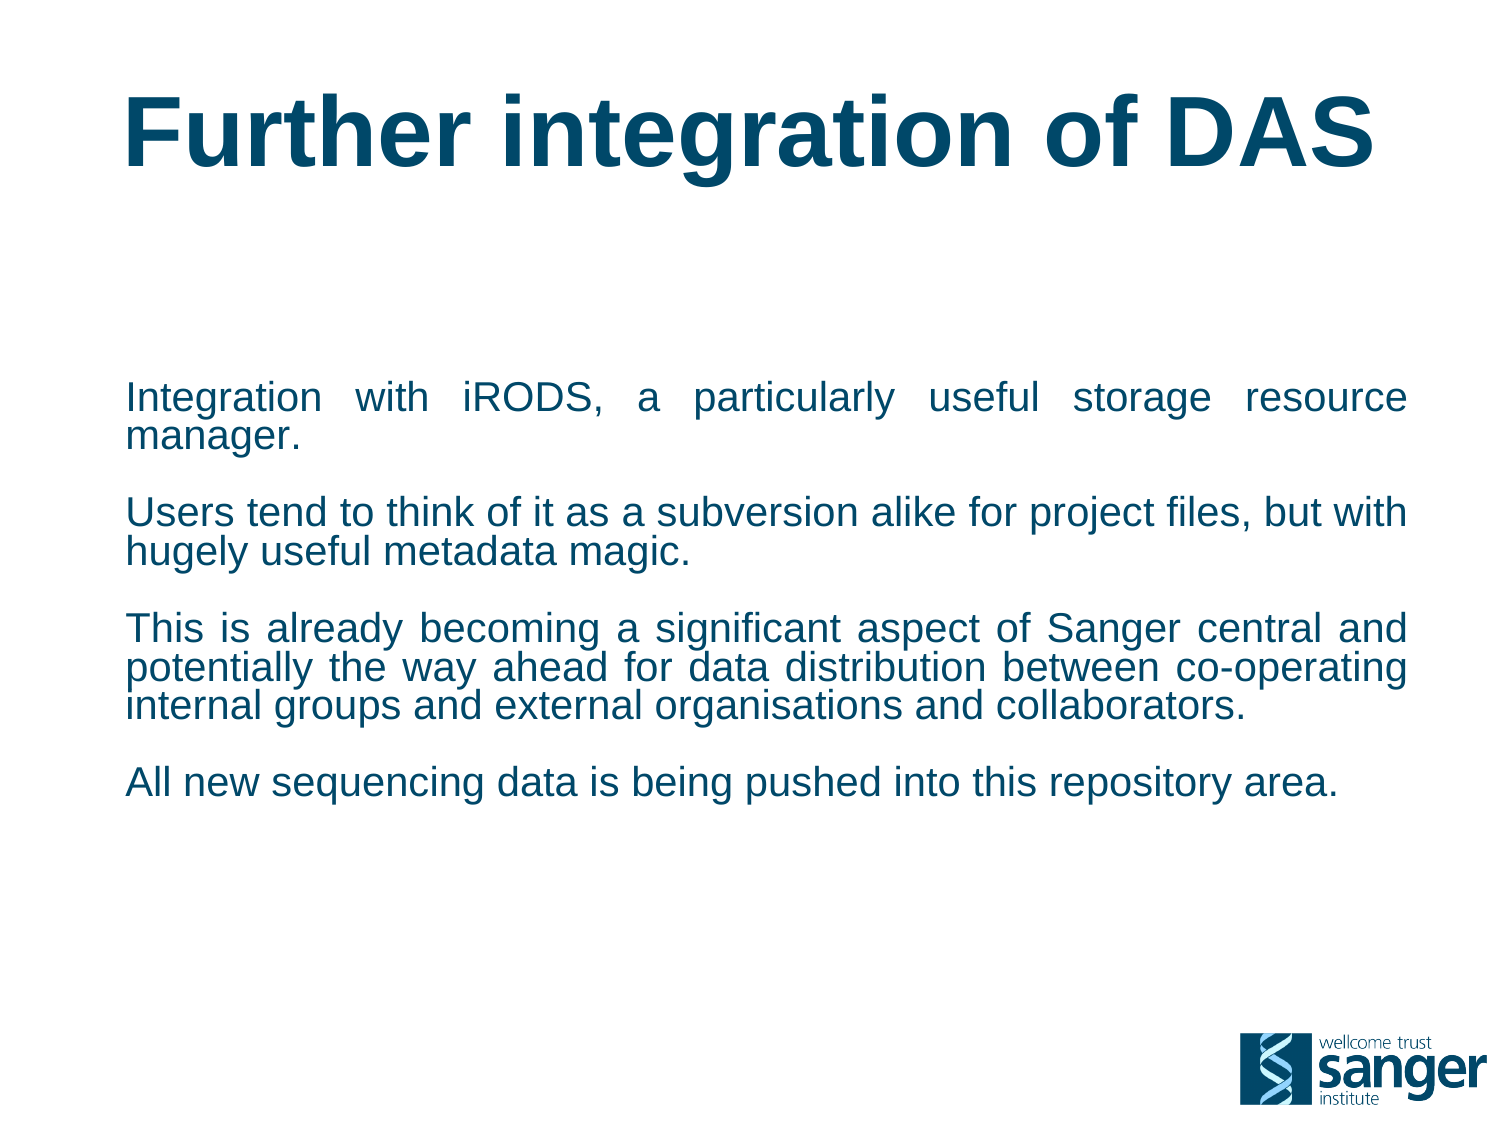

# Further integration of DAS
Integration with iRODS, a particularly useful storage resource manager.
Users tend to think of it as a subversion alike for project files, but with hugely useful metadata magic.
This is already becoming a significant aspect of Sanger central and potentially the way ahead for data distribution between co-operating internal groups and external organisations and collaborators.
All new sequencing data is being pushed into this repository area.